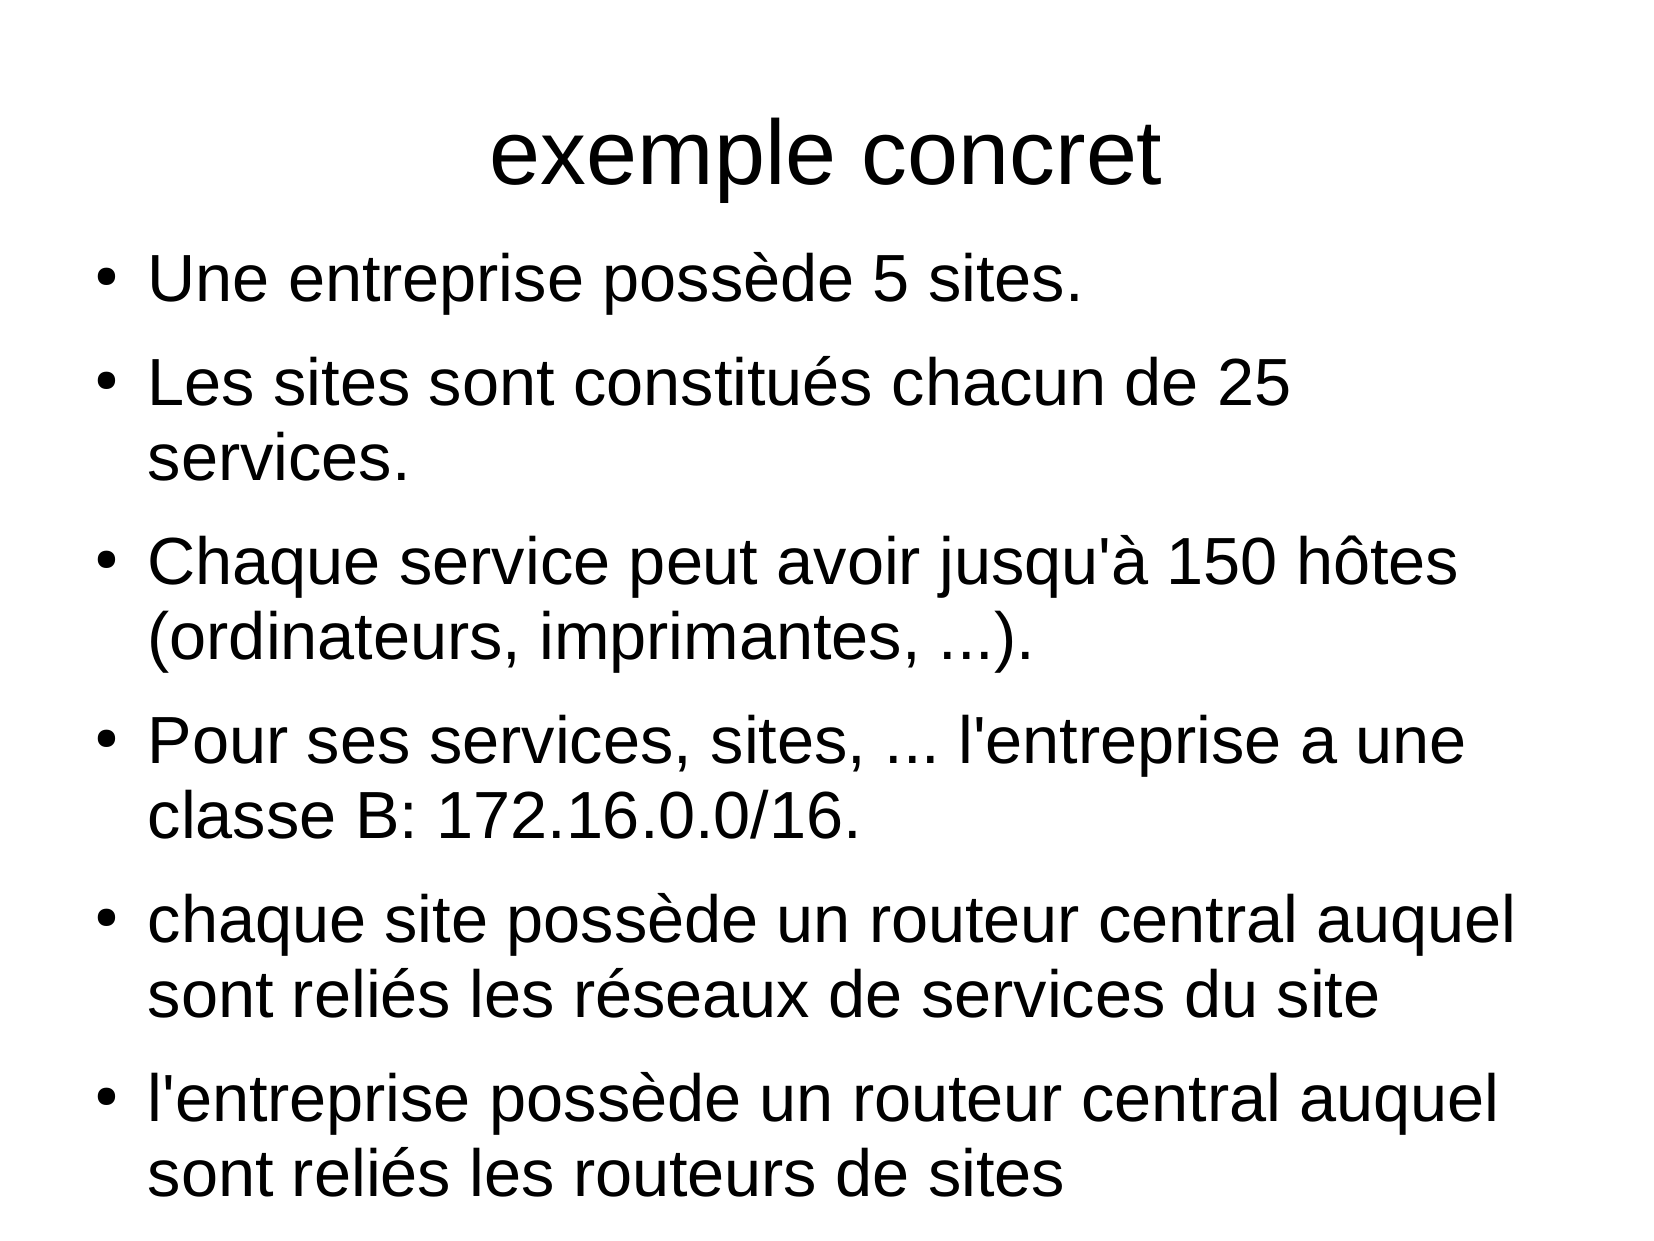

# exemple concret
Une entreprise possède 5 sites.
Les sites sont constitués chacun de 25 services.
Chaque service peut avoir jusqu'à 150 hôtes (ordinateurs, imprimantes, ...).
Pour ses services, sites, ... l'entreprise a une classe B: 172.16.0.0/16.
chaque site possède un routeur central auquel sont reliés les réseaux de services du site
l'entreprise possède un routeur central auquel sont reliés les routeurs de sites